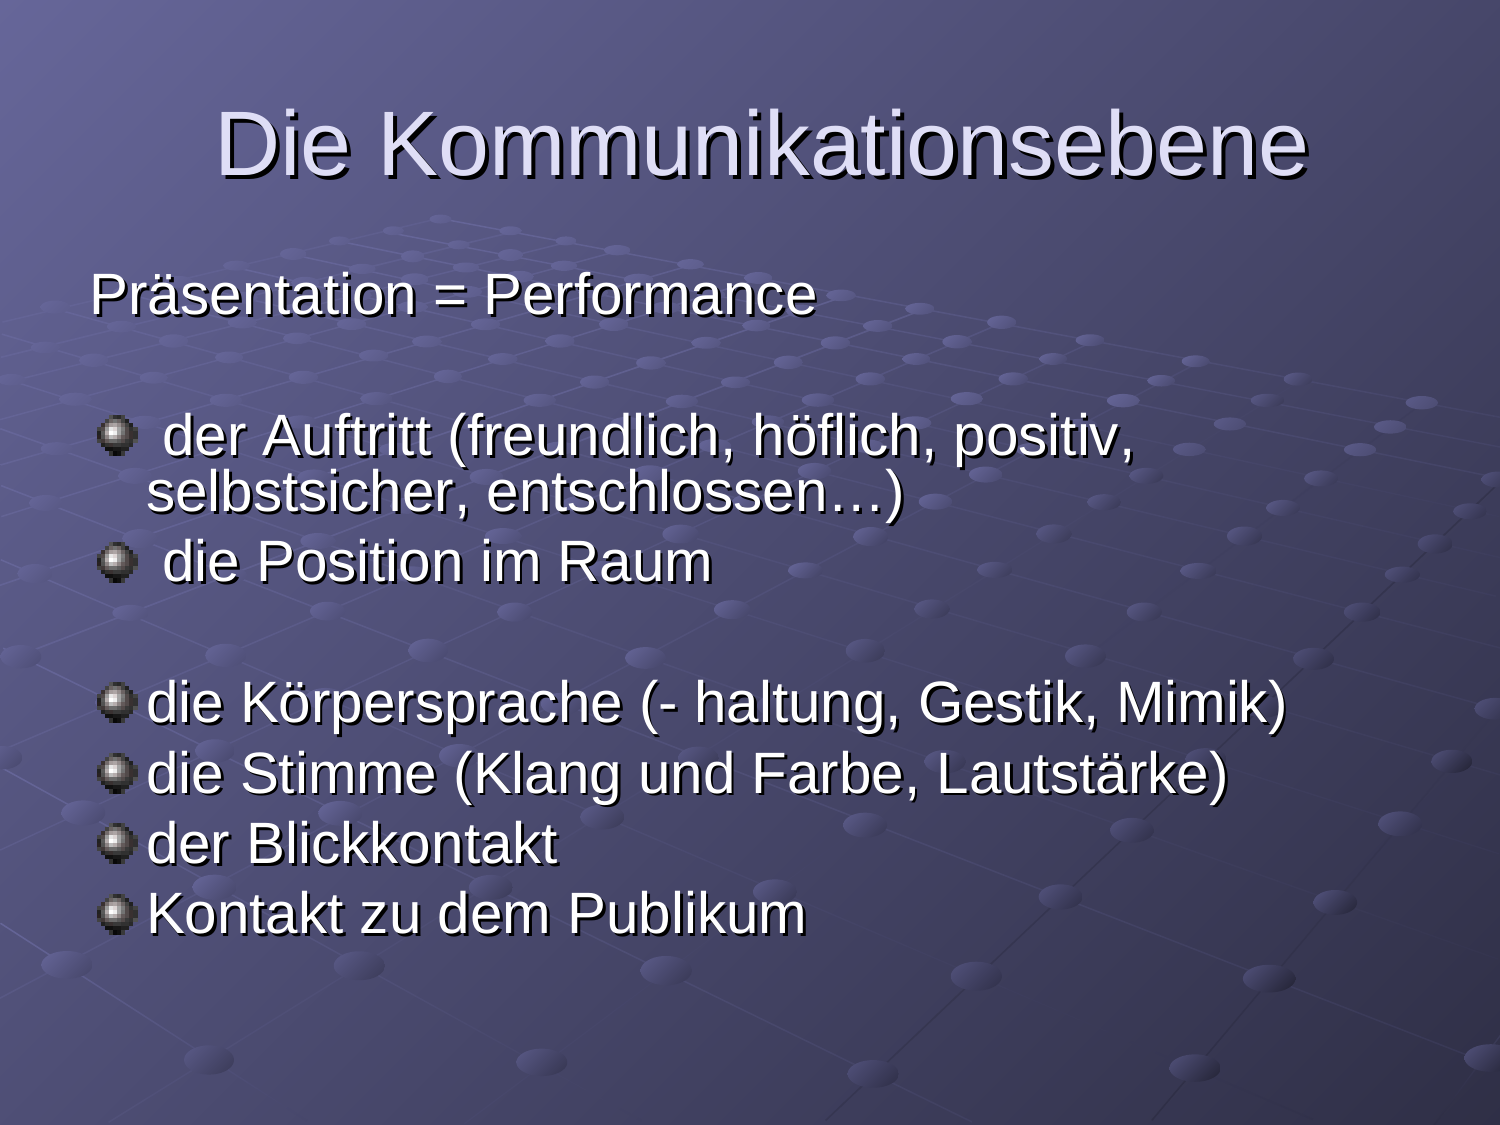

# Die Kommunikationsebene
Präsentation = Performance
 der Auftritt (freundlich, höflich, positiv, selbstsicher, entschlossen…)
 die Position im Raum
die Körpersprache (- haltung, Gestik, Mimik)
die Stimme (Klang und Farbe, Lautstärke)
der Blickkontakt
Kontakt zu dem Publikum